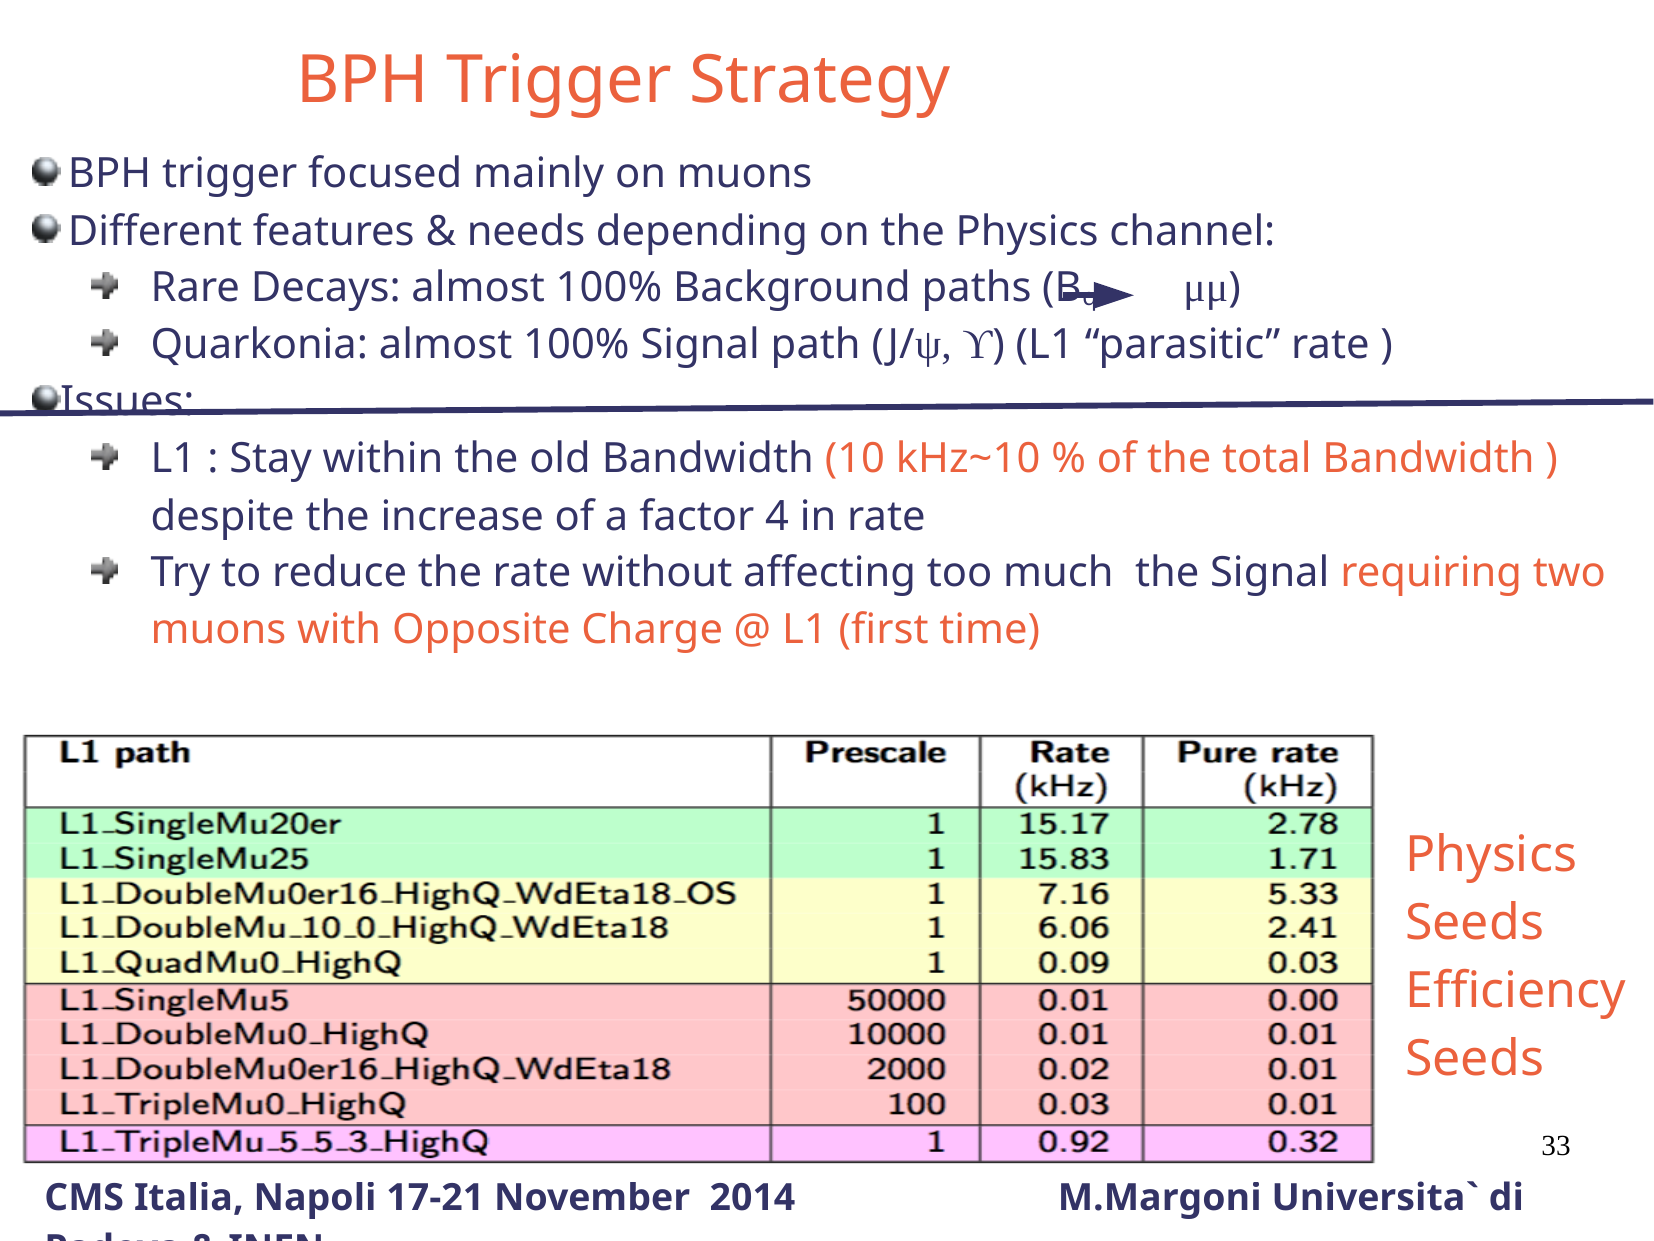

BPH Trigger Strategy
BPH trigger focused mainly on muons
Different features & needs depending on the Physics channel:
Rare Decays: almost 100% Background paths (Bq μμ)
Quarkonia: almost 100% Signal path (J/ψ, ϒ) (L1 “parasitic” rate )
Issues:
L1 : Stay within the old Bandwidth (10 kHz~10 % of the total Bandwidth ) despite the increase of a factor 4 in rate
Try to reduce the rate without affecting too much the Signal requiring two muons with Opposite Charge @ L1 (first time)
Physics
Seeds
Efficiency
Seeds
33
CMS Italia, Napoli 17-21 November 2014 M.Margoni Universita` di Padova & INFN